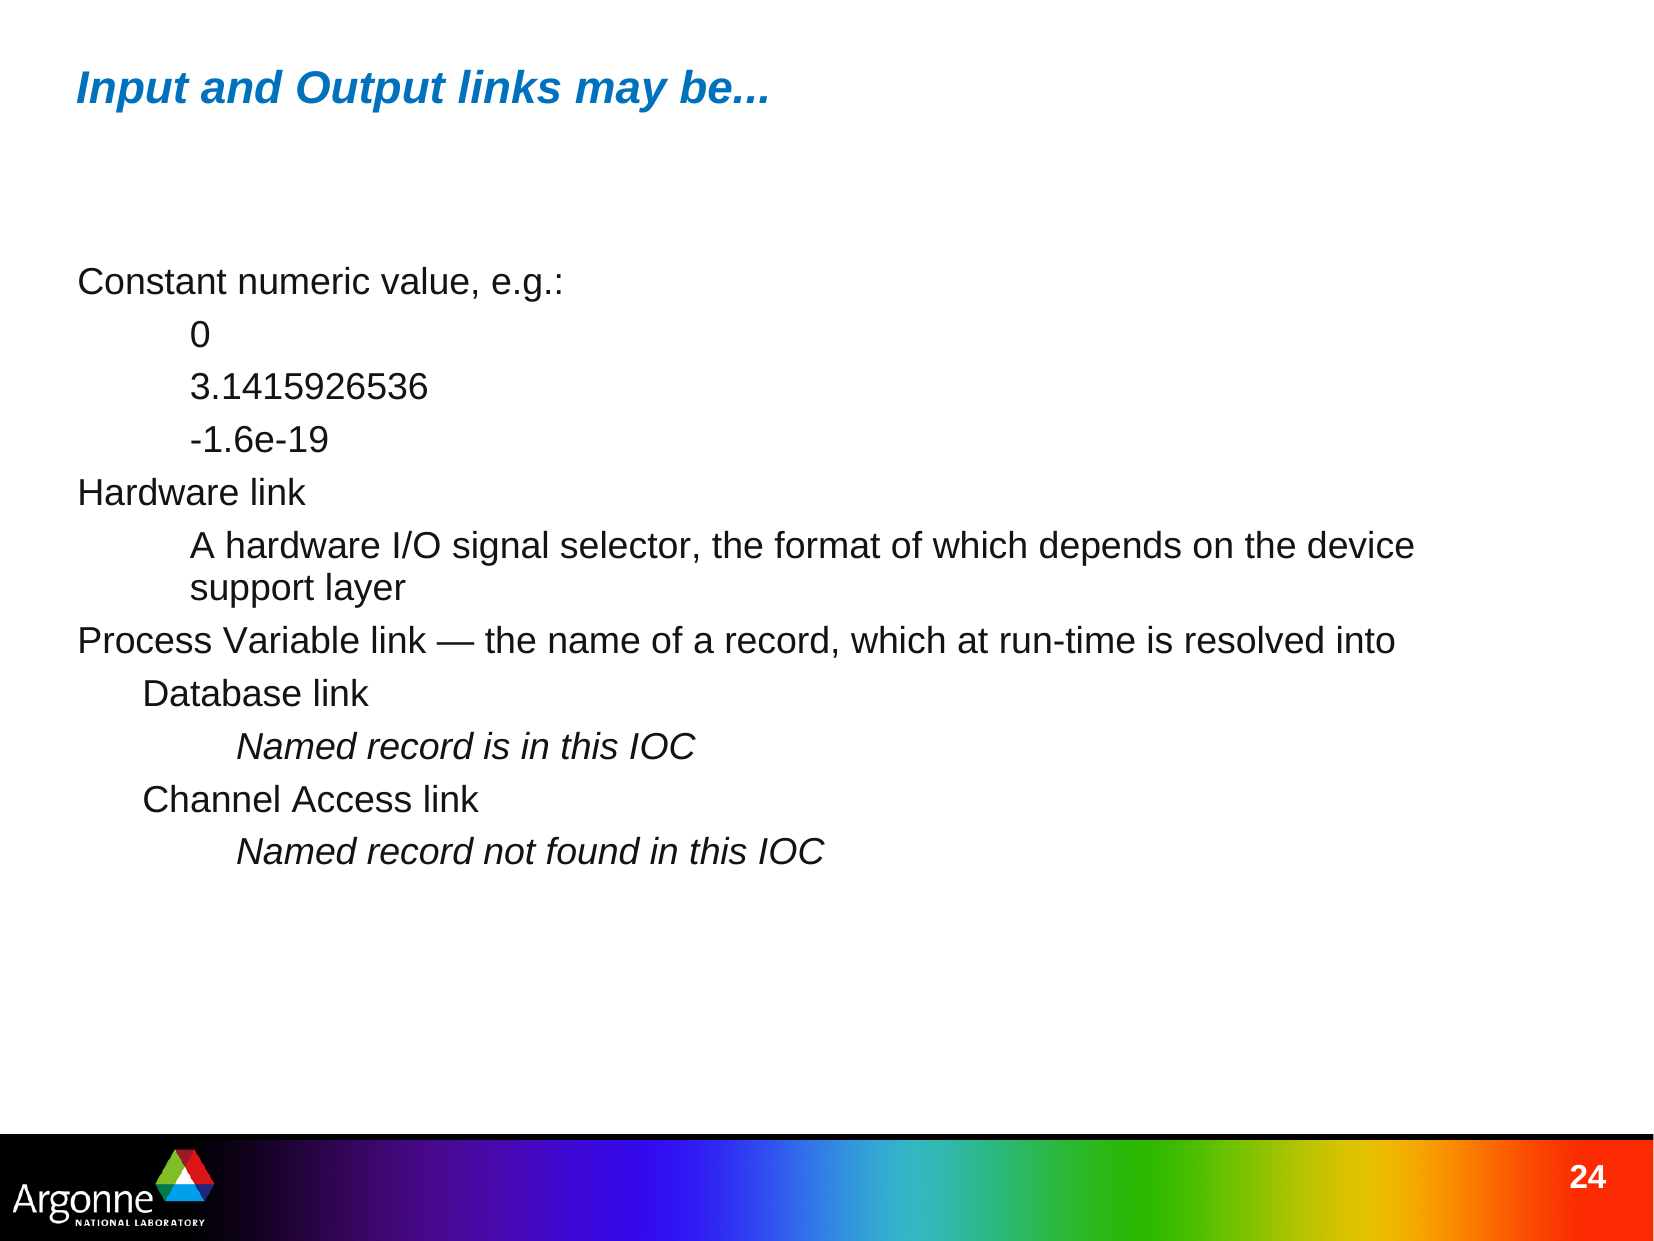

# Input and Output links may be...
Constant numeric value, e.g.:
	0
	3.1415926536
	-1.6e-19
Hardware link
	A hardware I/O signal selector, the format of which depends on the device support layer
Process Variable link — the name of a record, which at run-time is resolved into
Database link
	Named record is in this IOC
Channel Access link
	Named record not found in this IOC
24